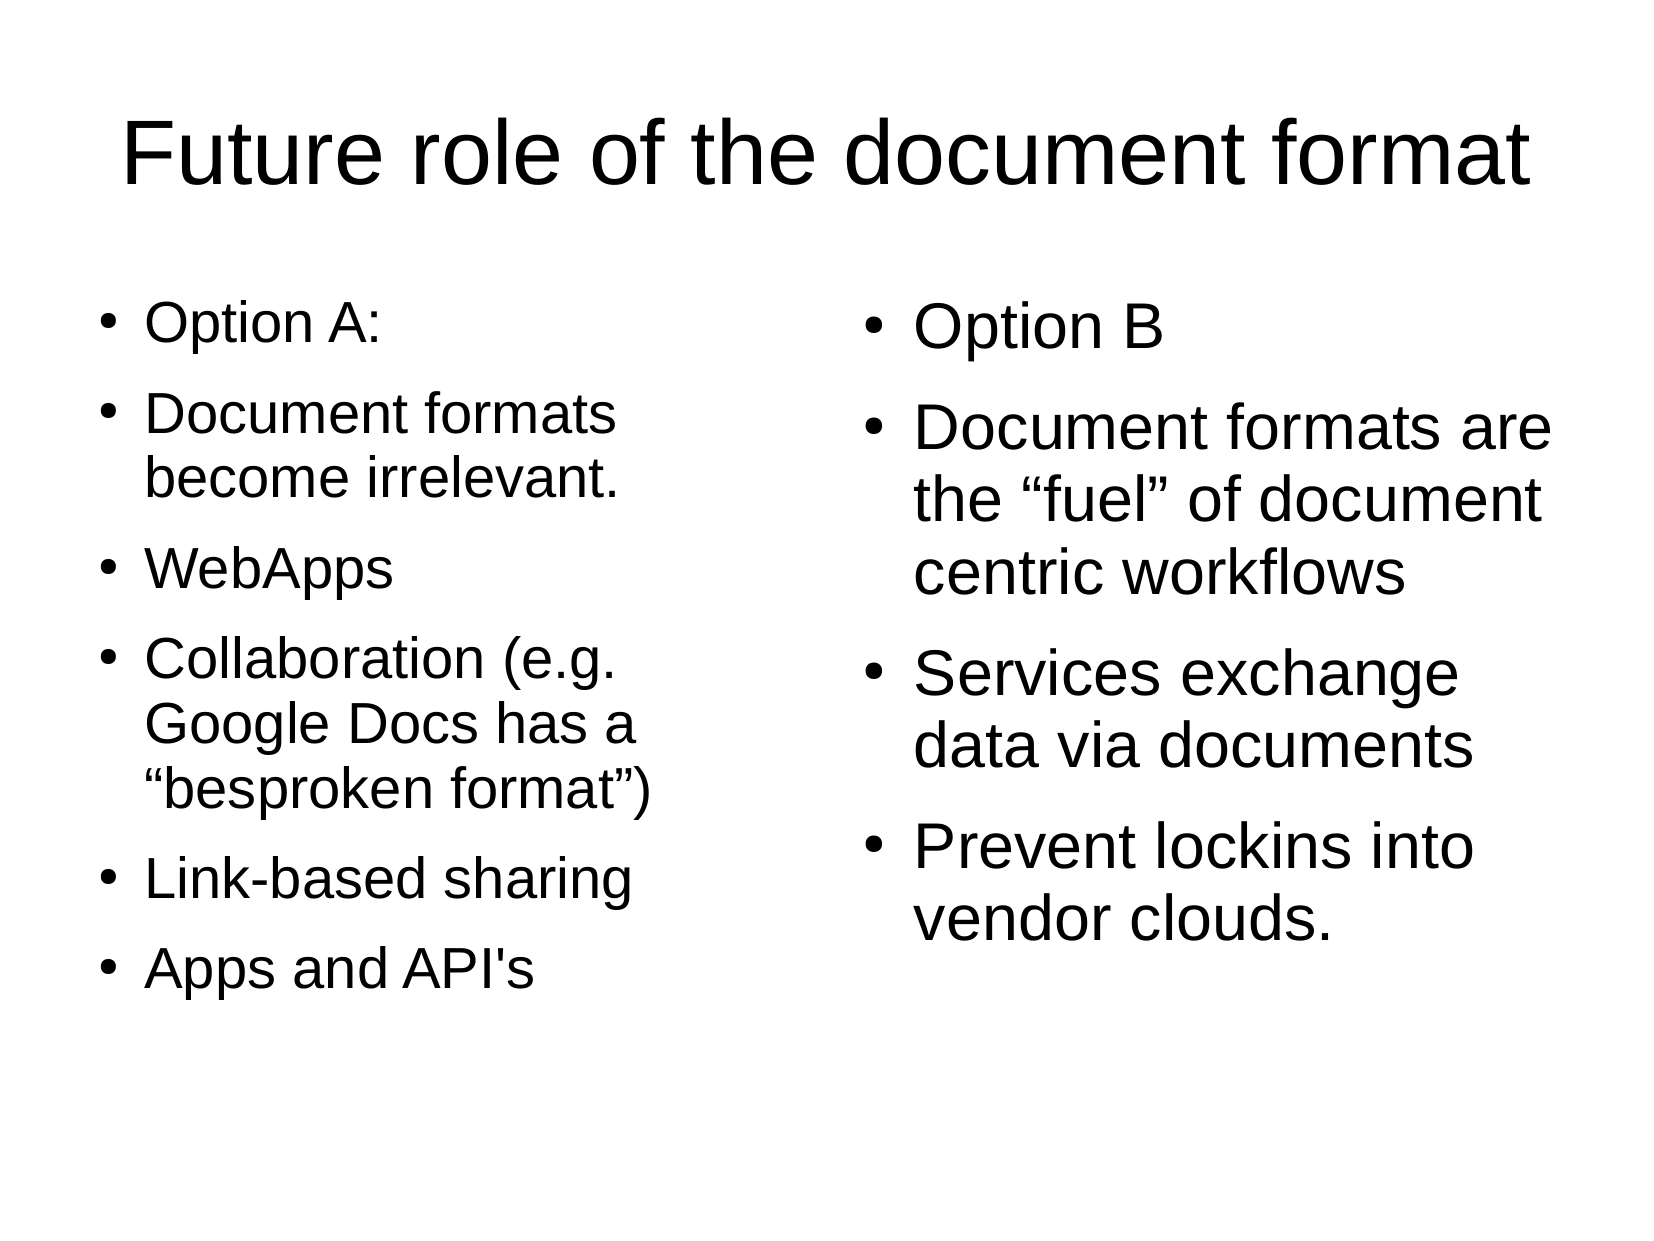

# Future role of the document format
Option A:
Document formats become irrelevant.
WebApps
Collaboration (e.g. Google Docs has a “besproken format”)
Link-based sharing
Apps and API's
Option B
Document formats are the “fuel” of document centric workflows
Services exchange data via documents
Prevent lockins into vendor clouds.